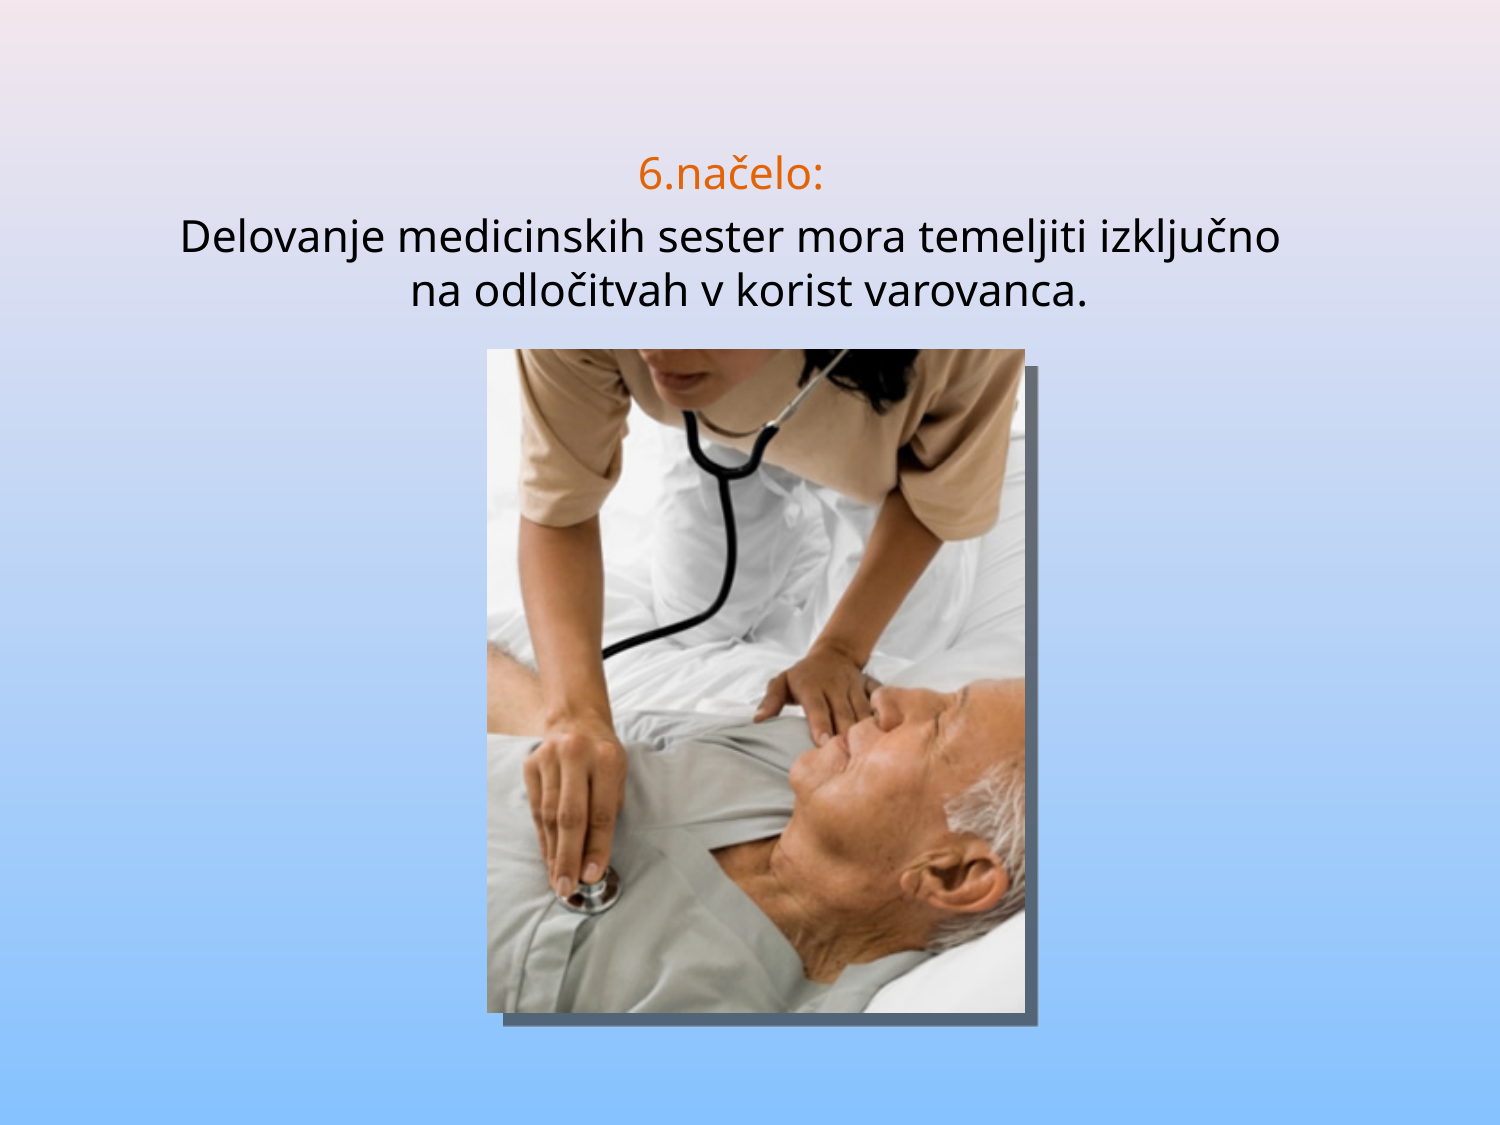

# 6.načelo:
Delovanje medicinskih sester mora temeljiti izključno na odločitvah v korist varovanca.